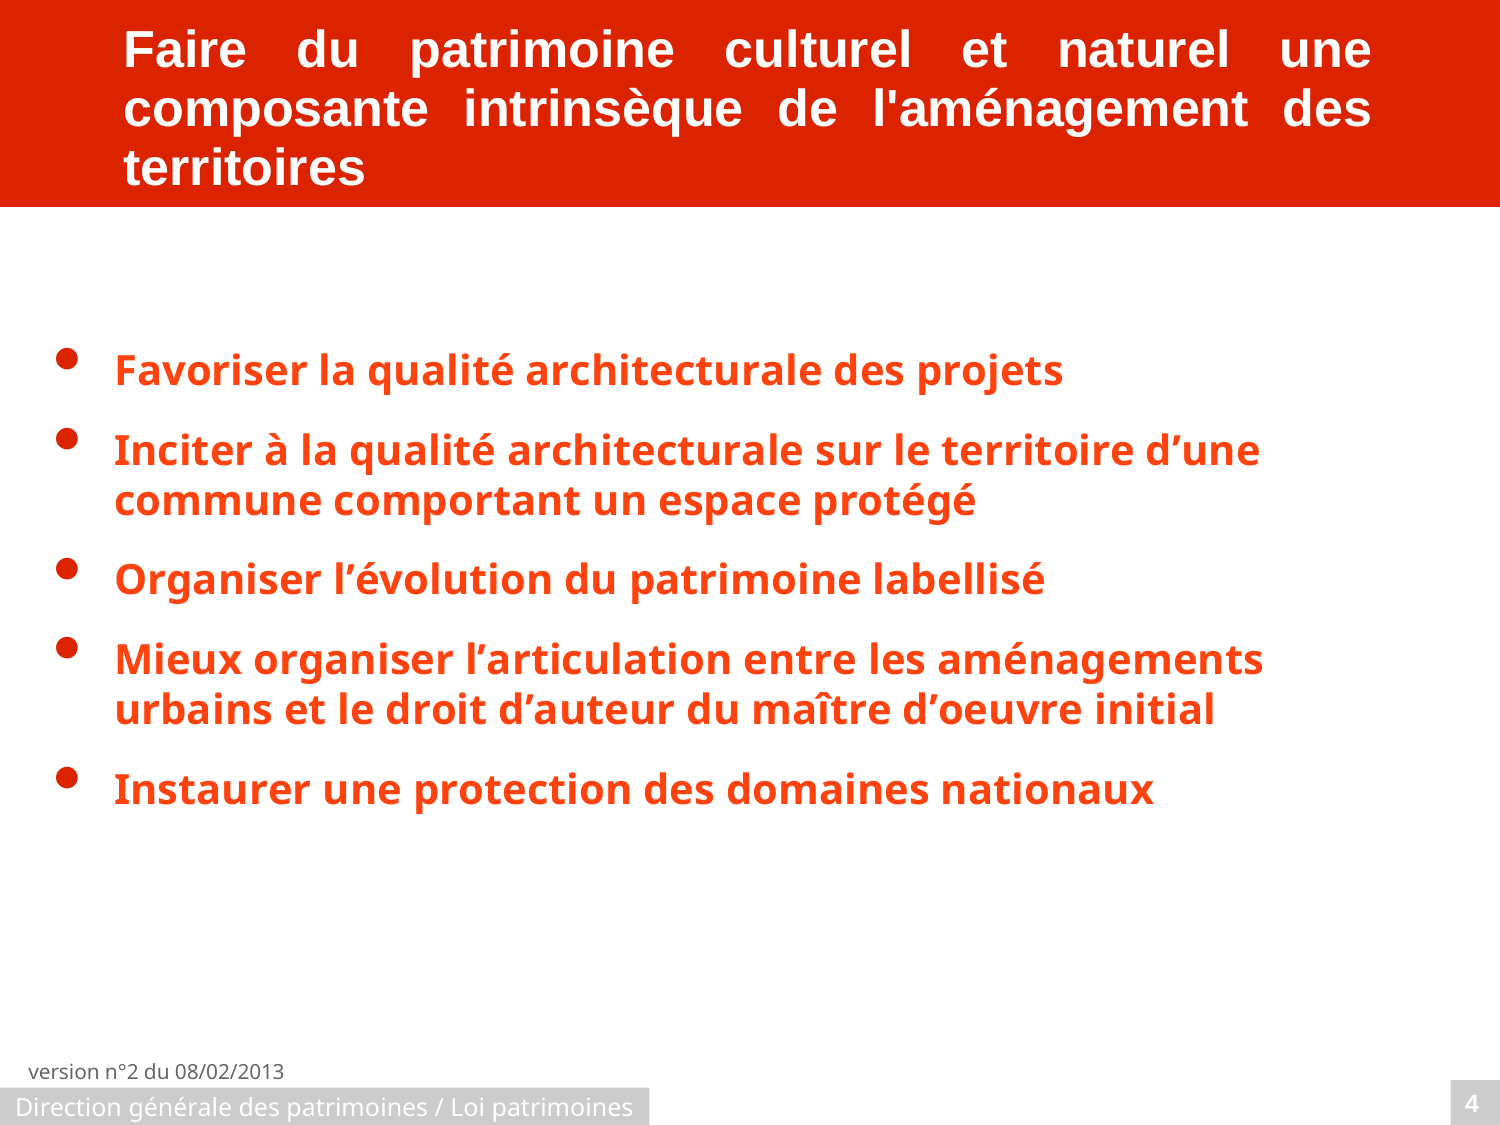

# Faire du patrimoine culturel et naturel une composante intrinsèque de l'aménagement des territoires
Favoriser la qualité architecturale des projets
Inciter à la qualité architecturale sur le territoire d’une commune comportant un espace protégé
Organiser l’évolution du patrimoine labellisé
Mieux organiser l’articulation entre les aménagements urbains et le droit d’auteur du maître d’oeuvre initial
Instaurer une protection des domaines nationaux